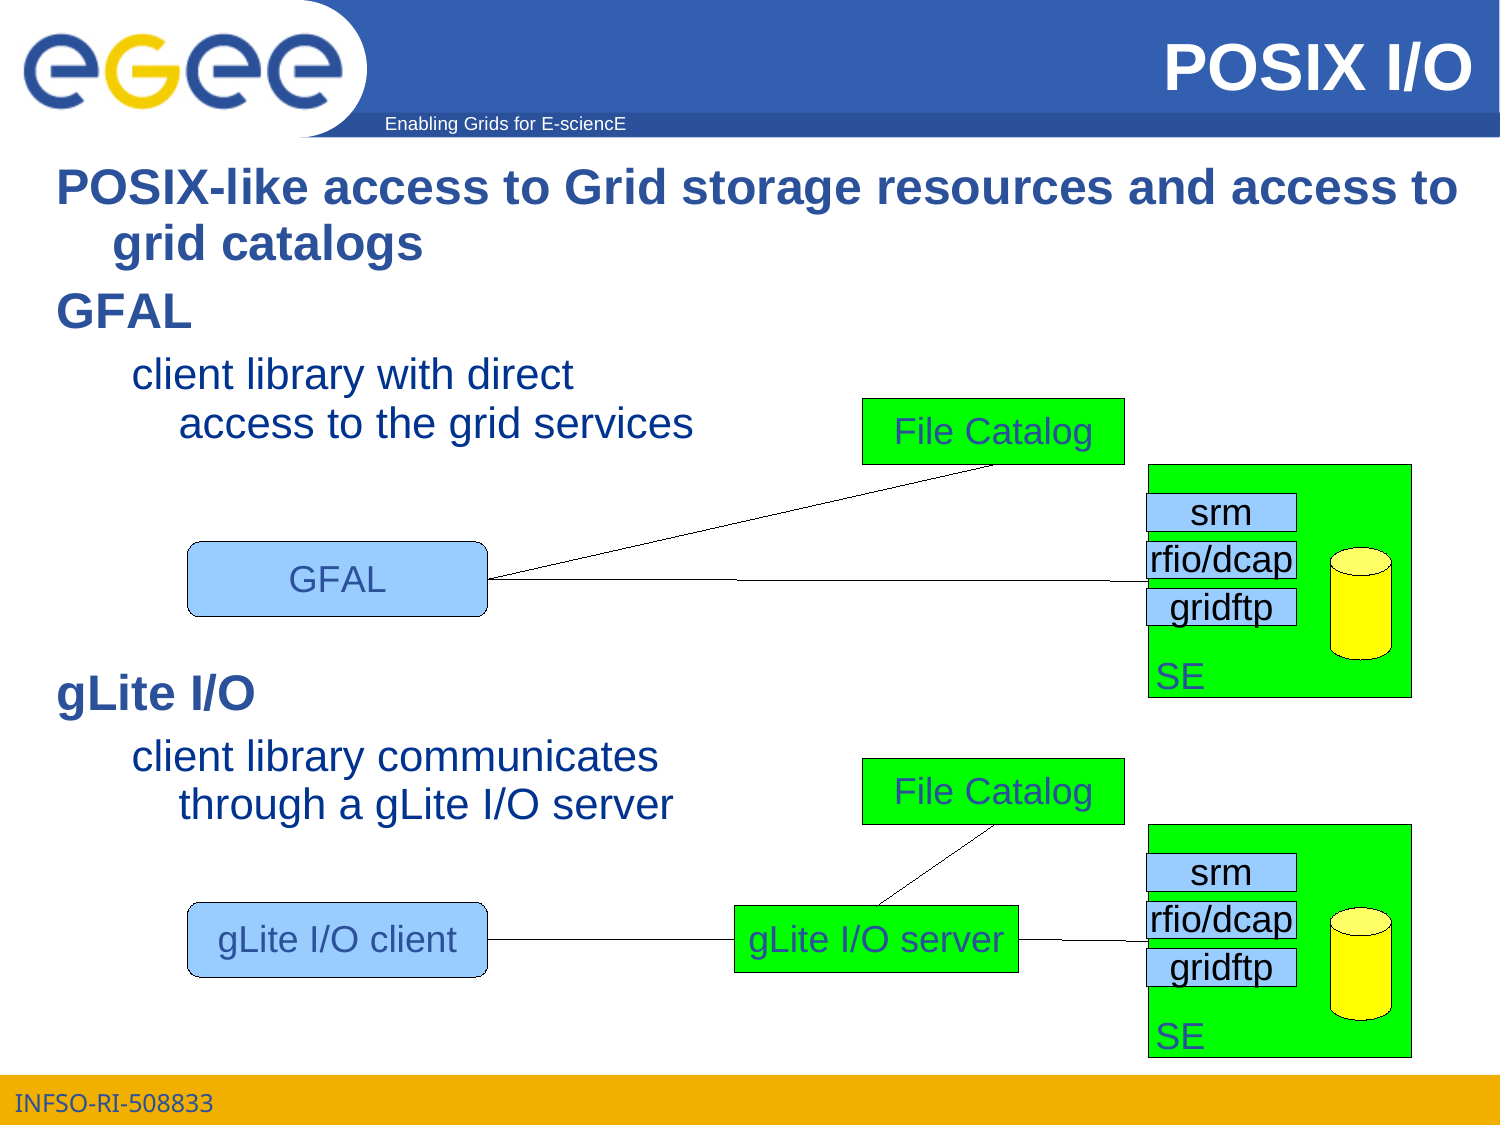

# POSIX I/O
POSIX-like access to Grid storage resources and access to grid catalogs
GFAL
client library with direct
access to the grid services
gLite I/O
client library communicates
through a gLite I/O server
File Catalog
srm
rfio/dcap
GFAL
gridftp
SE
File Catalog
srm
rfio/dcap
gLite I/O client
gLite I/O server
gridftp
SE